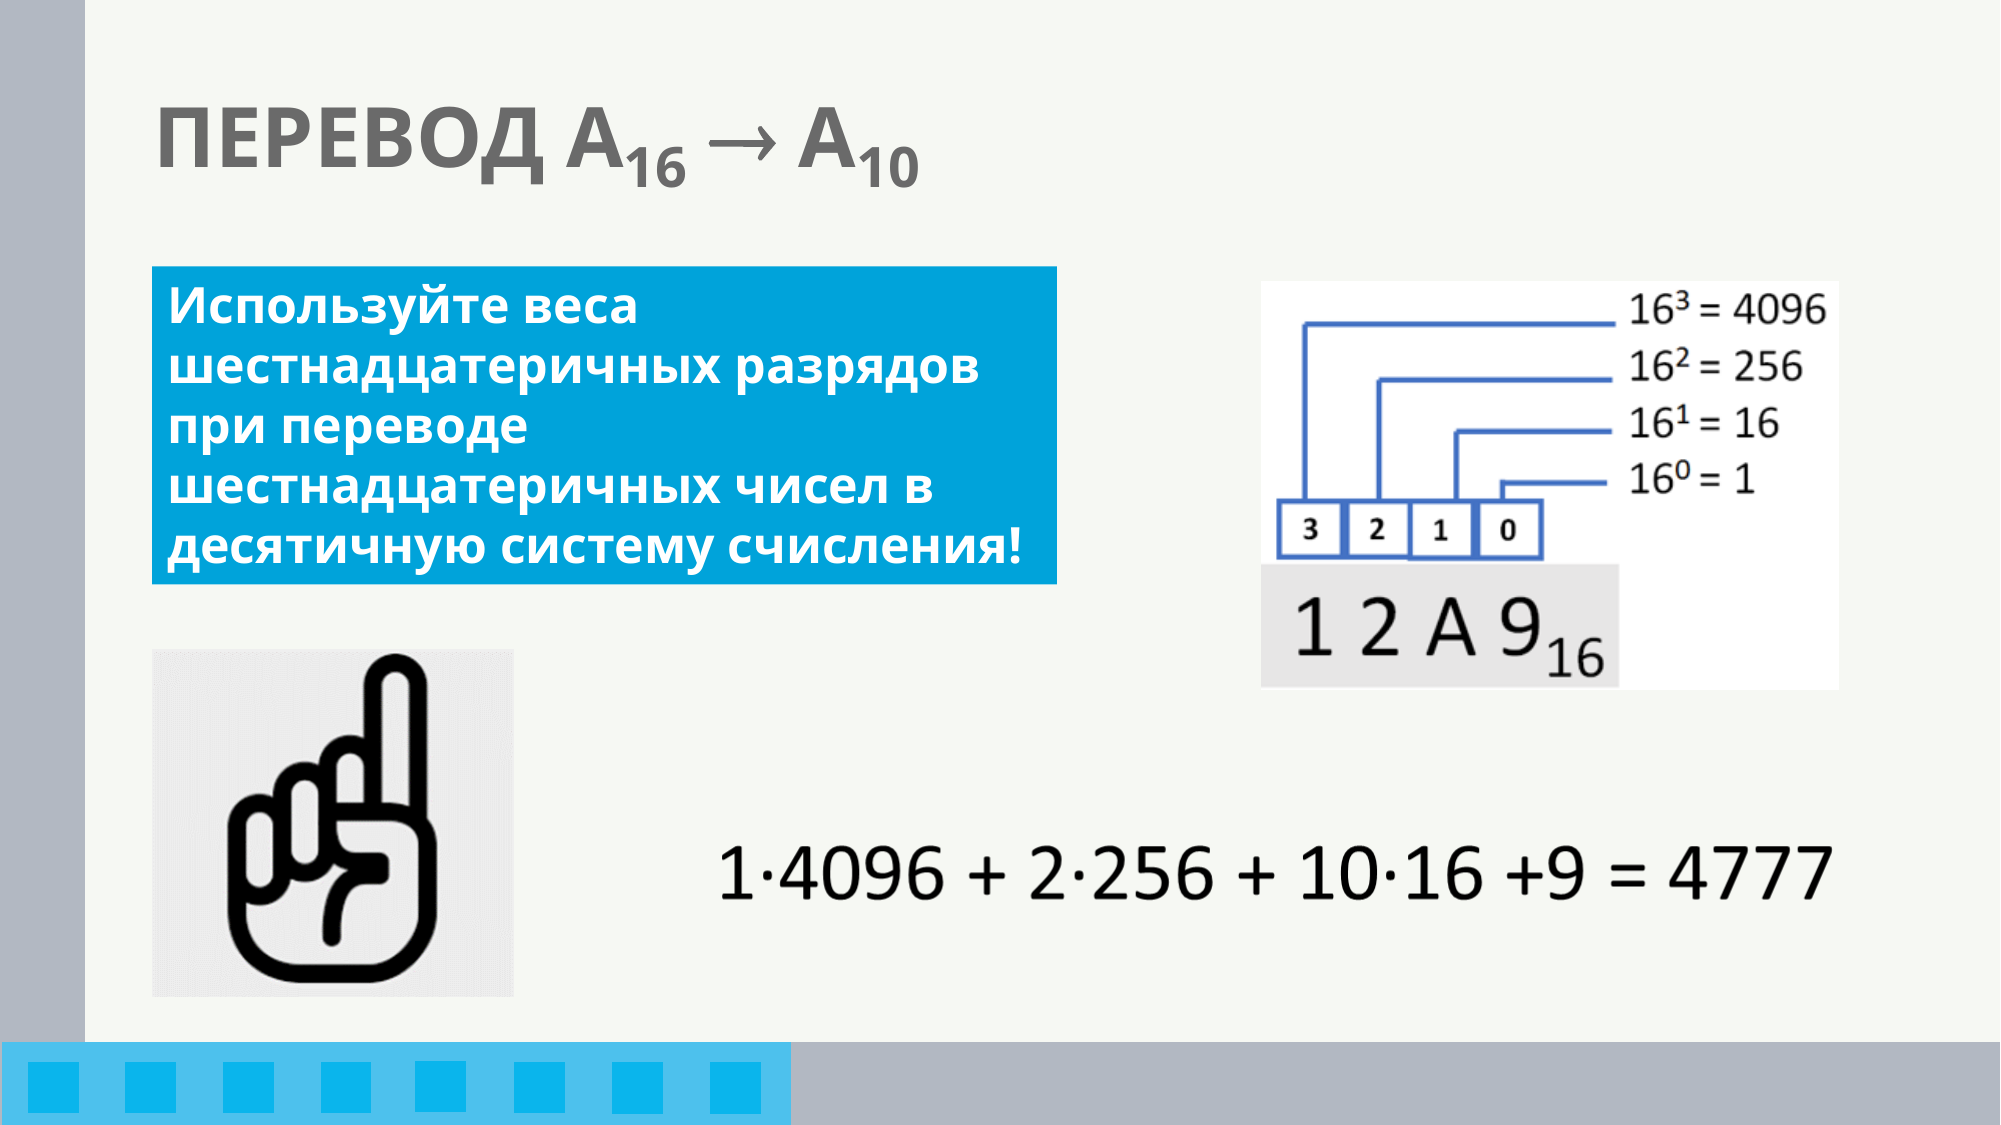

ПЕРЕВОД А16  А10
Используйте веса шестнадцатеричных разрядов при переводе шестнадцатеричных чисел в десятичную систему счисления!